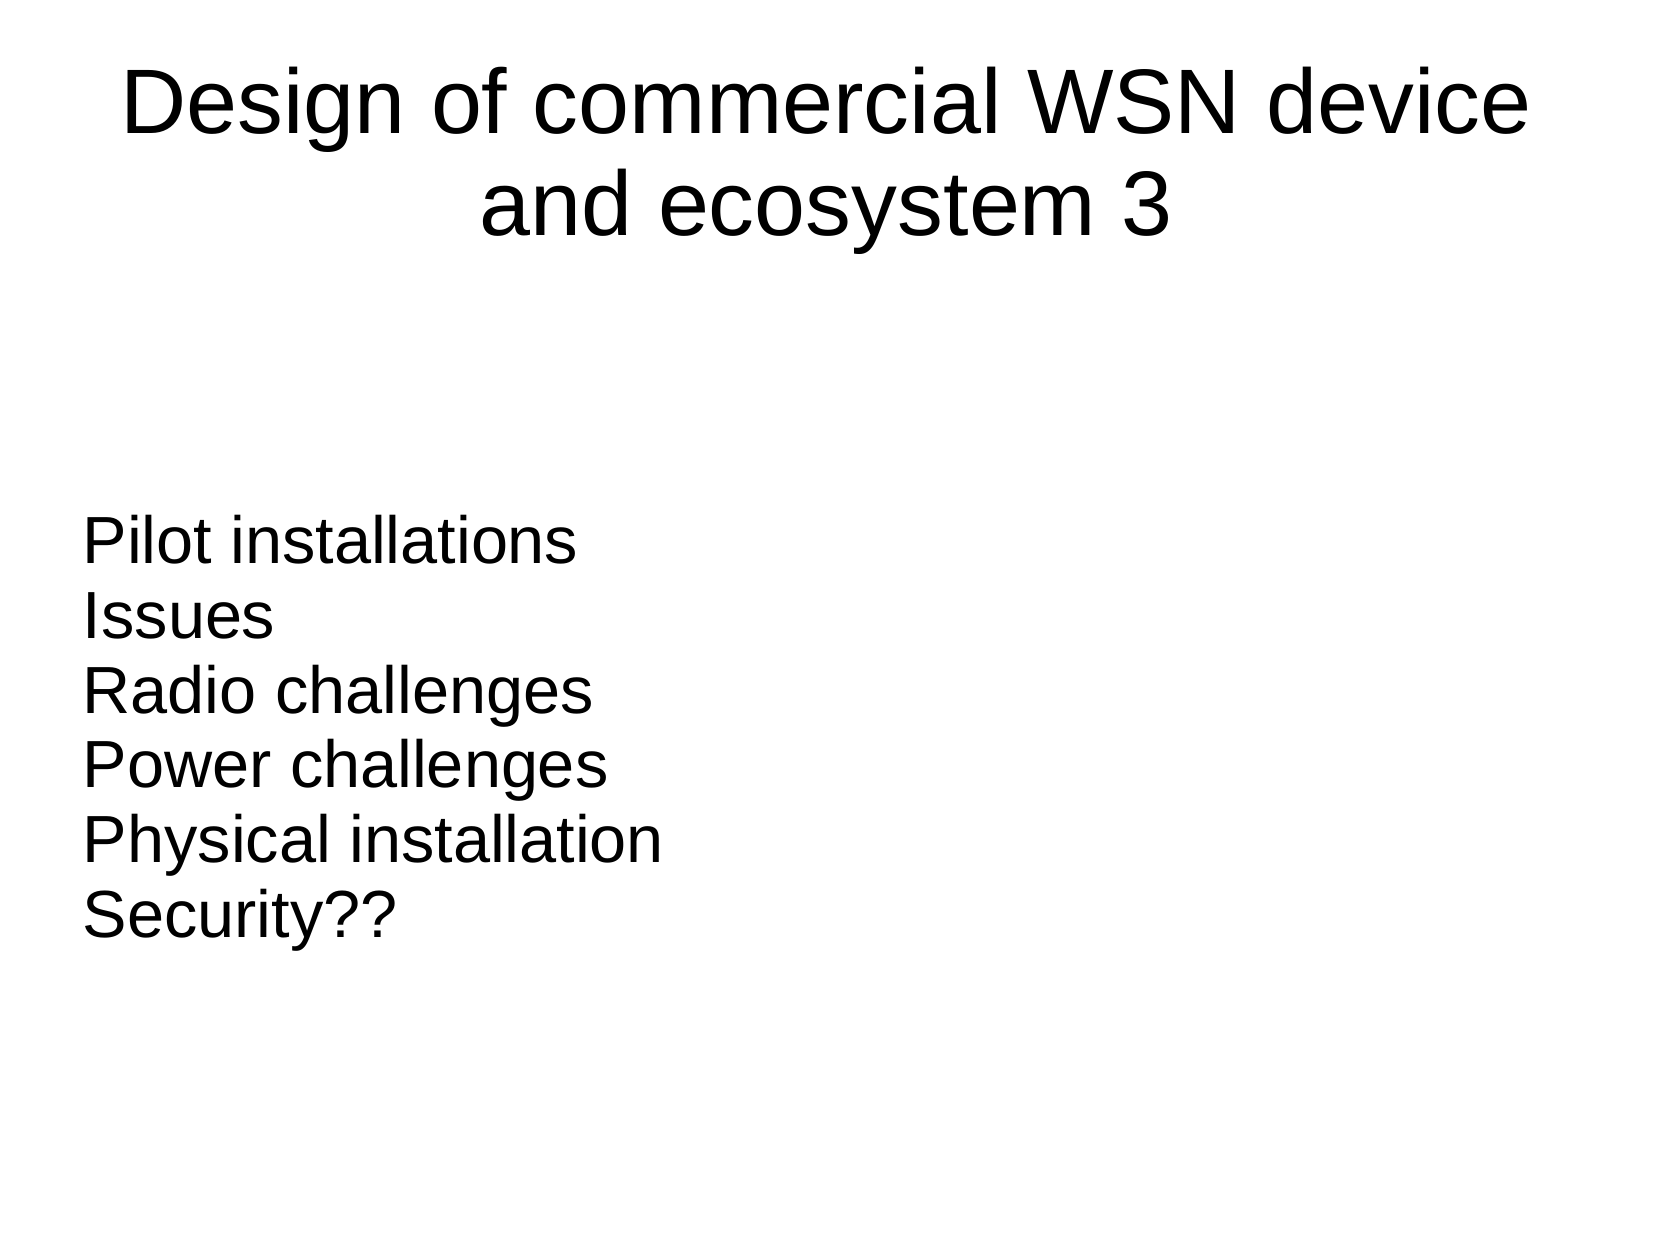

# Design of commercial WSN device and ecosystem 3
Pilot installations
Issues
Radio challenges
Power challenges
Physical installation
Security??